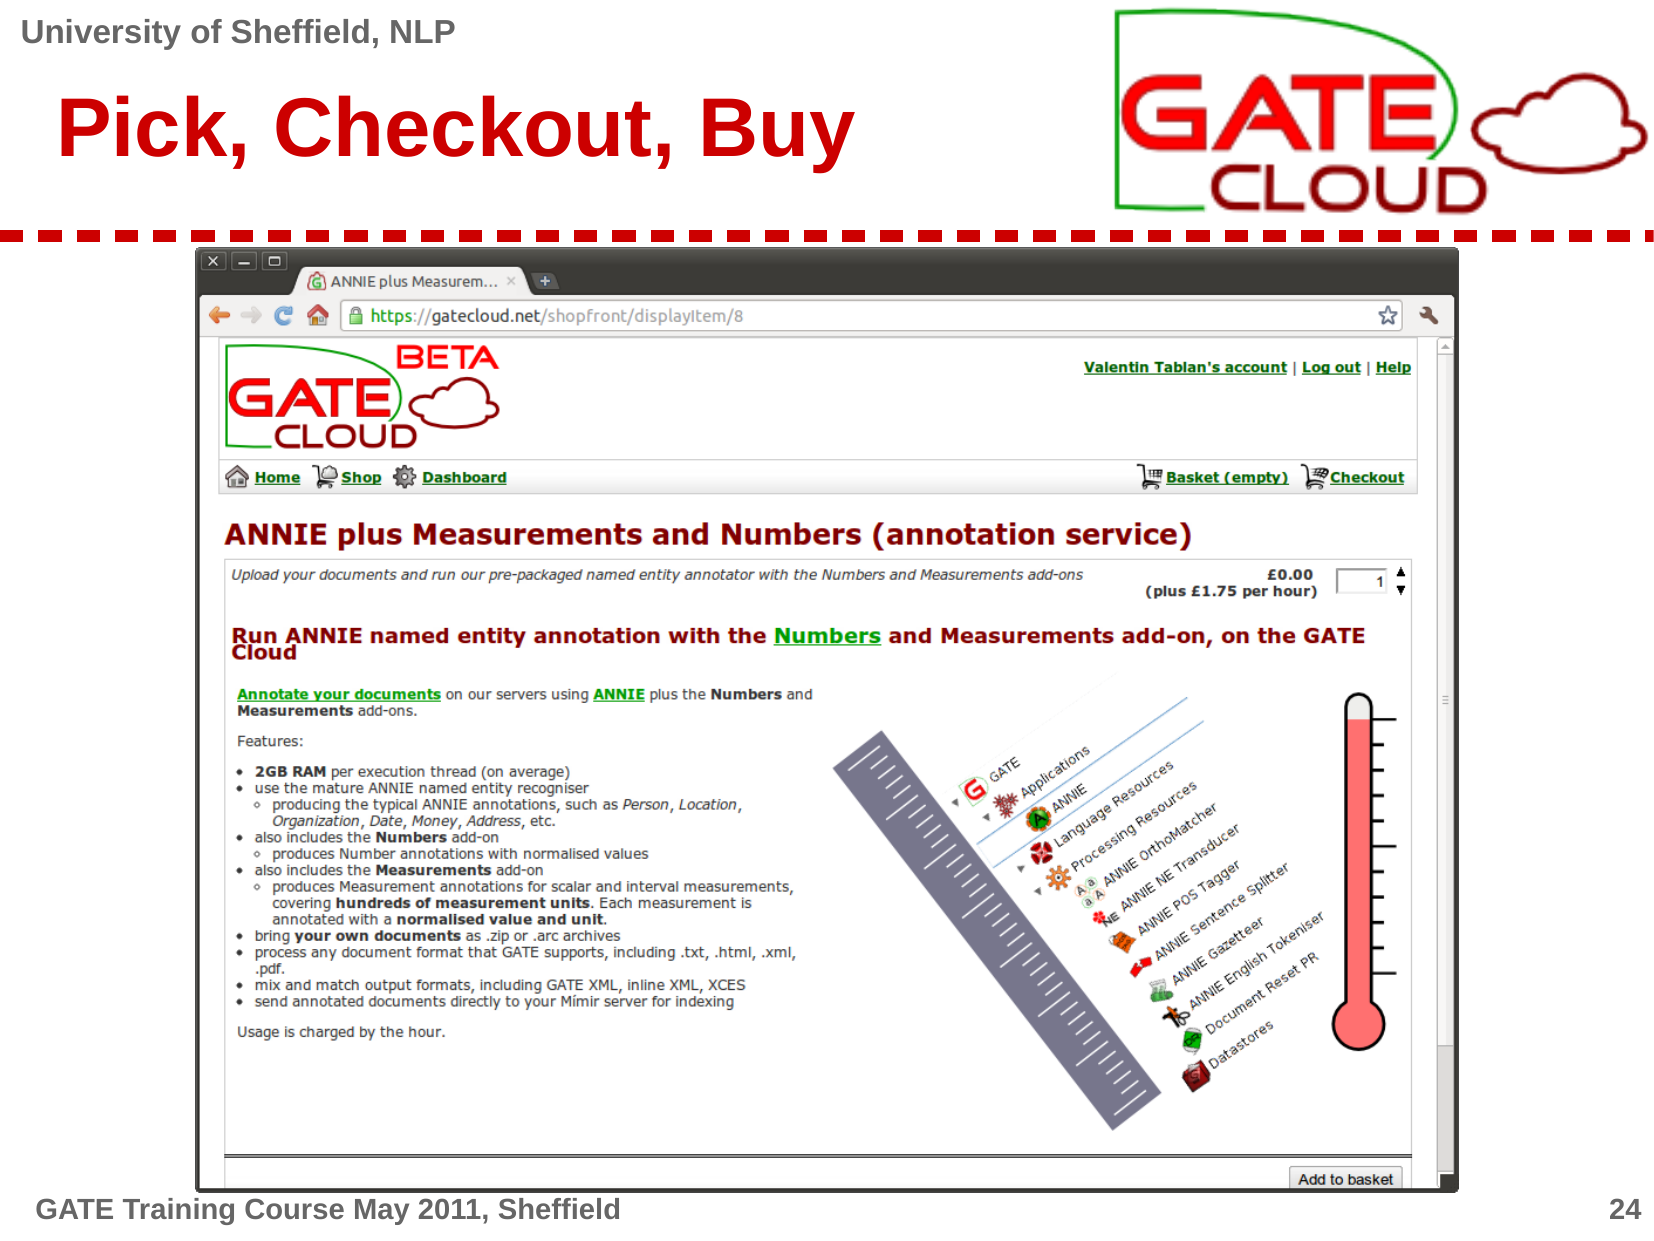

# Pick, Checkout, Buy
GATE Training Course May 2011, Sheffield
24